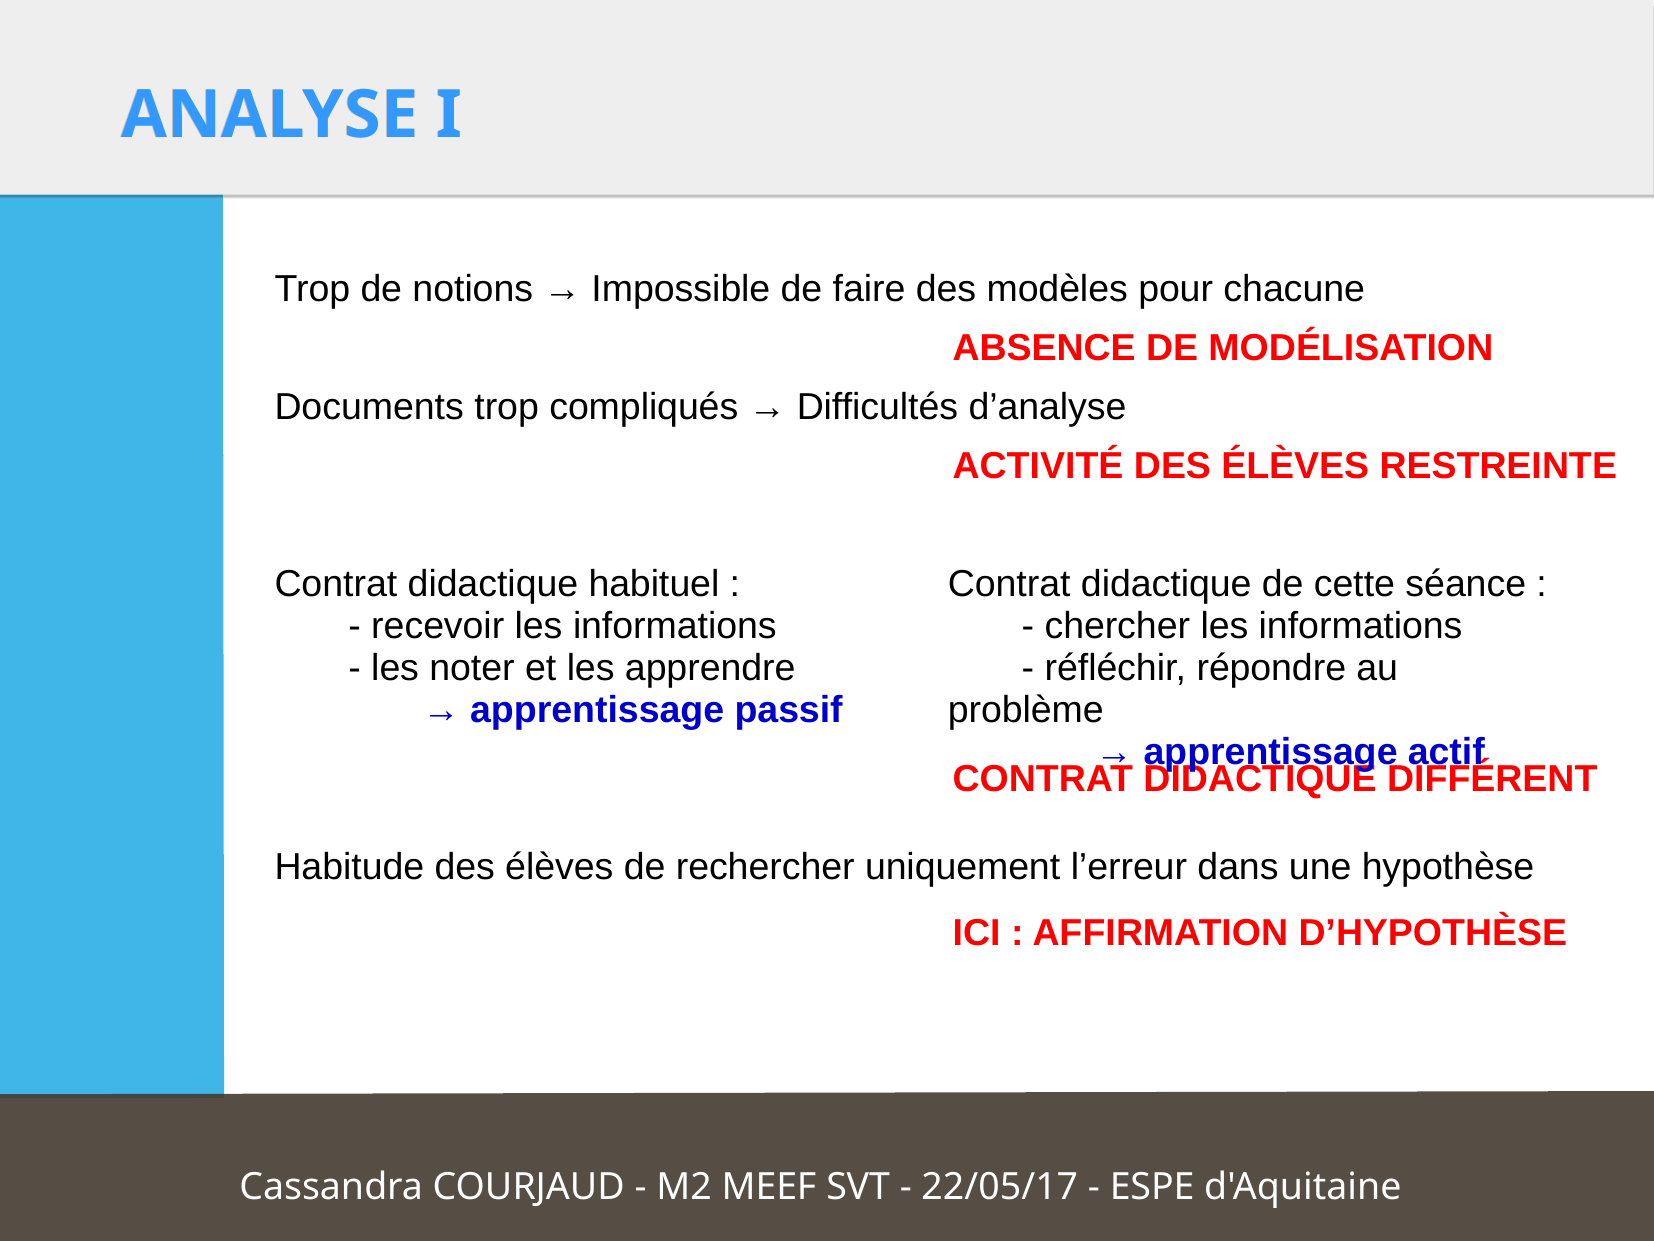

ANALYSE I
Trop de notions → Impossible de faire des modèles pour chacune
ABSENCE DE MODÉLISATION
Documents trop compliqués → Difficultés d’analyse
ACTIVITÉ DES ÉLÈVES RESTREINTE
Contrat didactique habituel :
	- recevoir les informations
	- les noter et les apprendre
		→ apprentissage passif
Contrat didactique de cette séance :
	- chercher les informations
	- réfléchir, répondre au problème
		→ apprentissage actif
CONTRAT DIDACTIQUE DIFFÉRENT
Habitude des élèves de rechercher uniquement l’erreur dans une hypothèse
ICI : AFFIRMATION D’HYPOTHÈSE
Cassandra COURJAUD - M2 MEEF SVT - 22/05/17 - ESPE d'Aquitaine